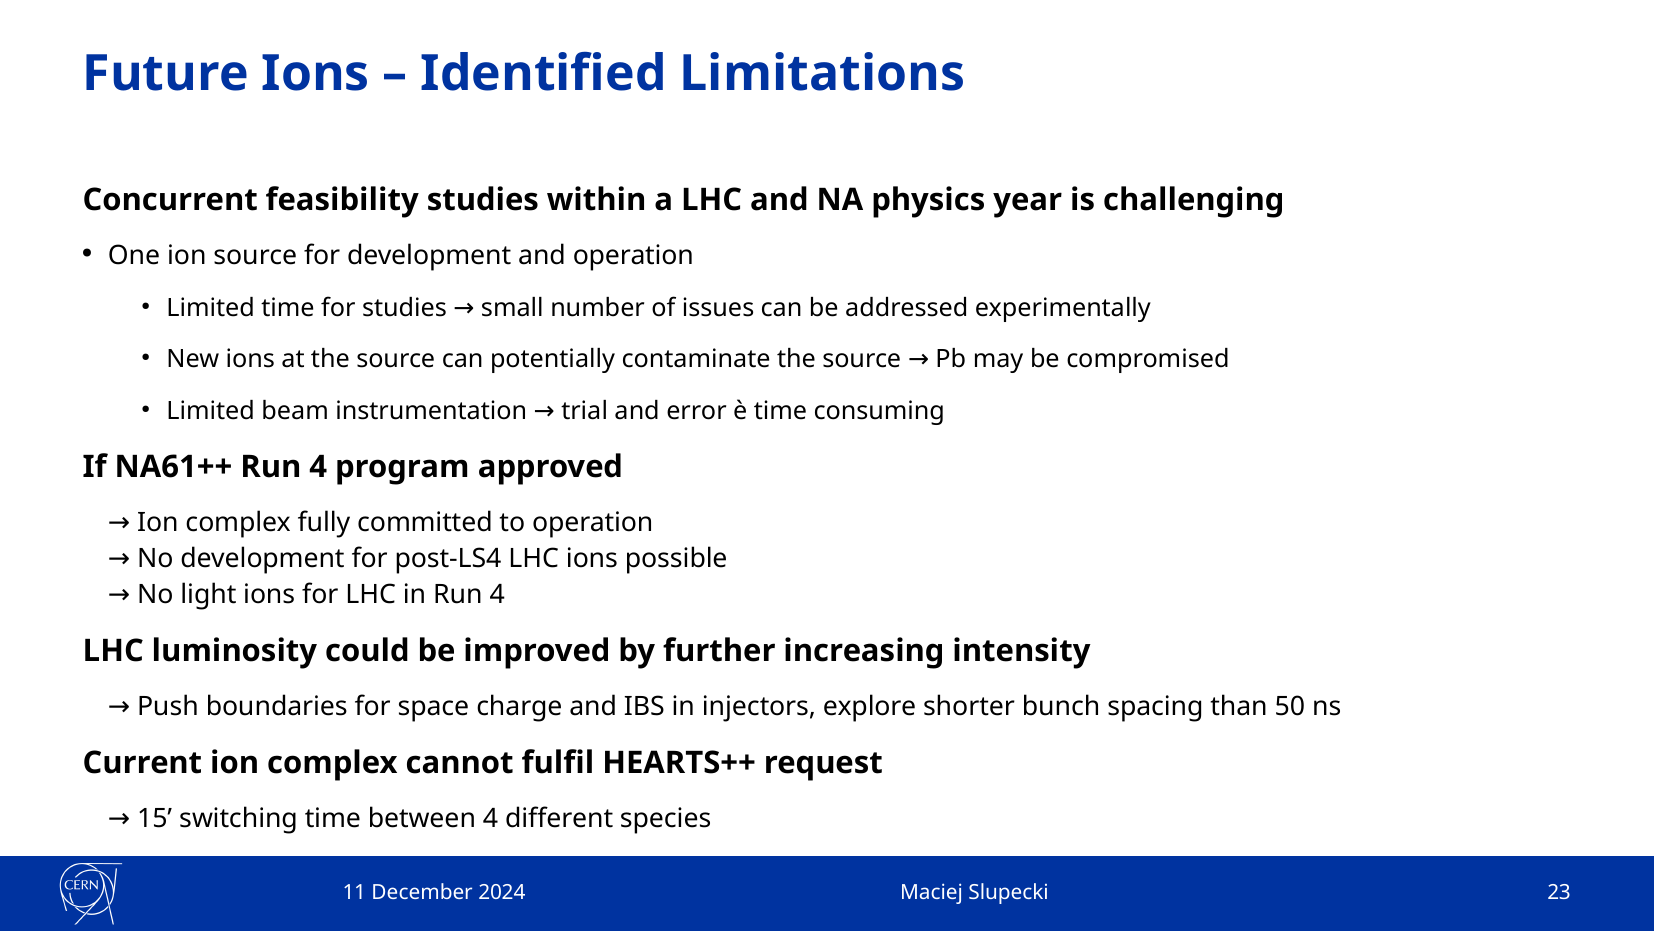

# Future Ions – Identified Limitations
Concurrent feasibility studies within a LHC and NA physics year is challenging
One ion source for development and operation
Limited time for studies → small number of issues can be addressed experimentally
New ions at the source can potentially contaminate the source → Pb may be compromised
Limited beam instrumentation → trial and error è time consuming
If NA61++ Run 4 program approved
→ Ion complex fully committed to operation
→ No development for post-LS4 LHC ions possible
→ No light ions for LHC in Run 4
LHC luminosity could be improved by further increasing intensity
→ Push boundaries for space charge and IBS in injectors, explore shorter bunch spacing than 50 ns
Current ion complex cannot fulfil HEARTS++ request
→ 15’ switching time between 4 different species
Presenter | Presentation Title
23